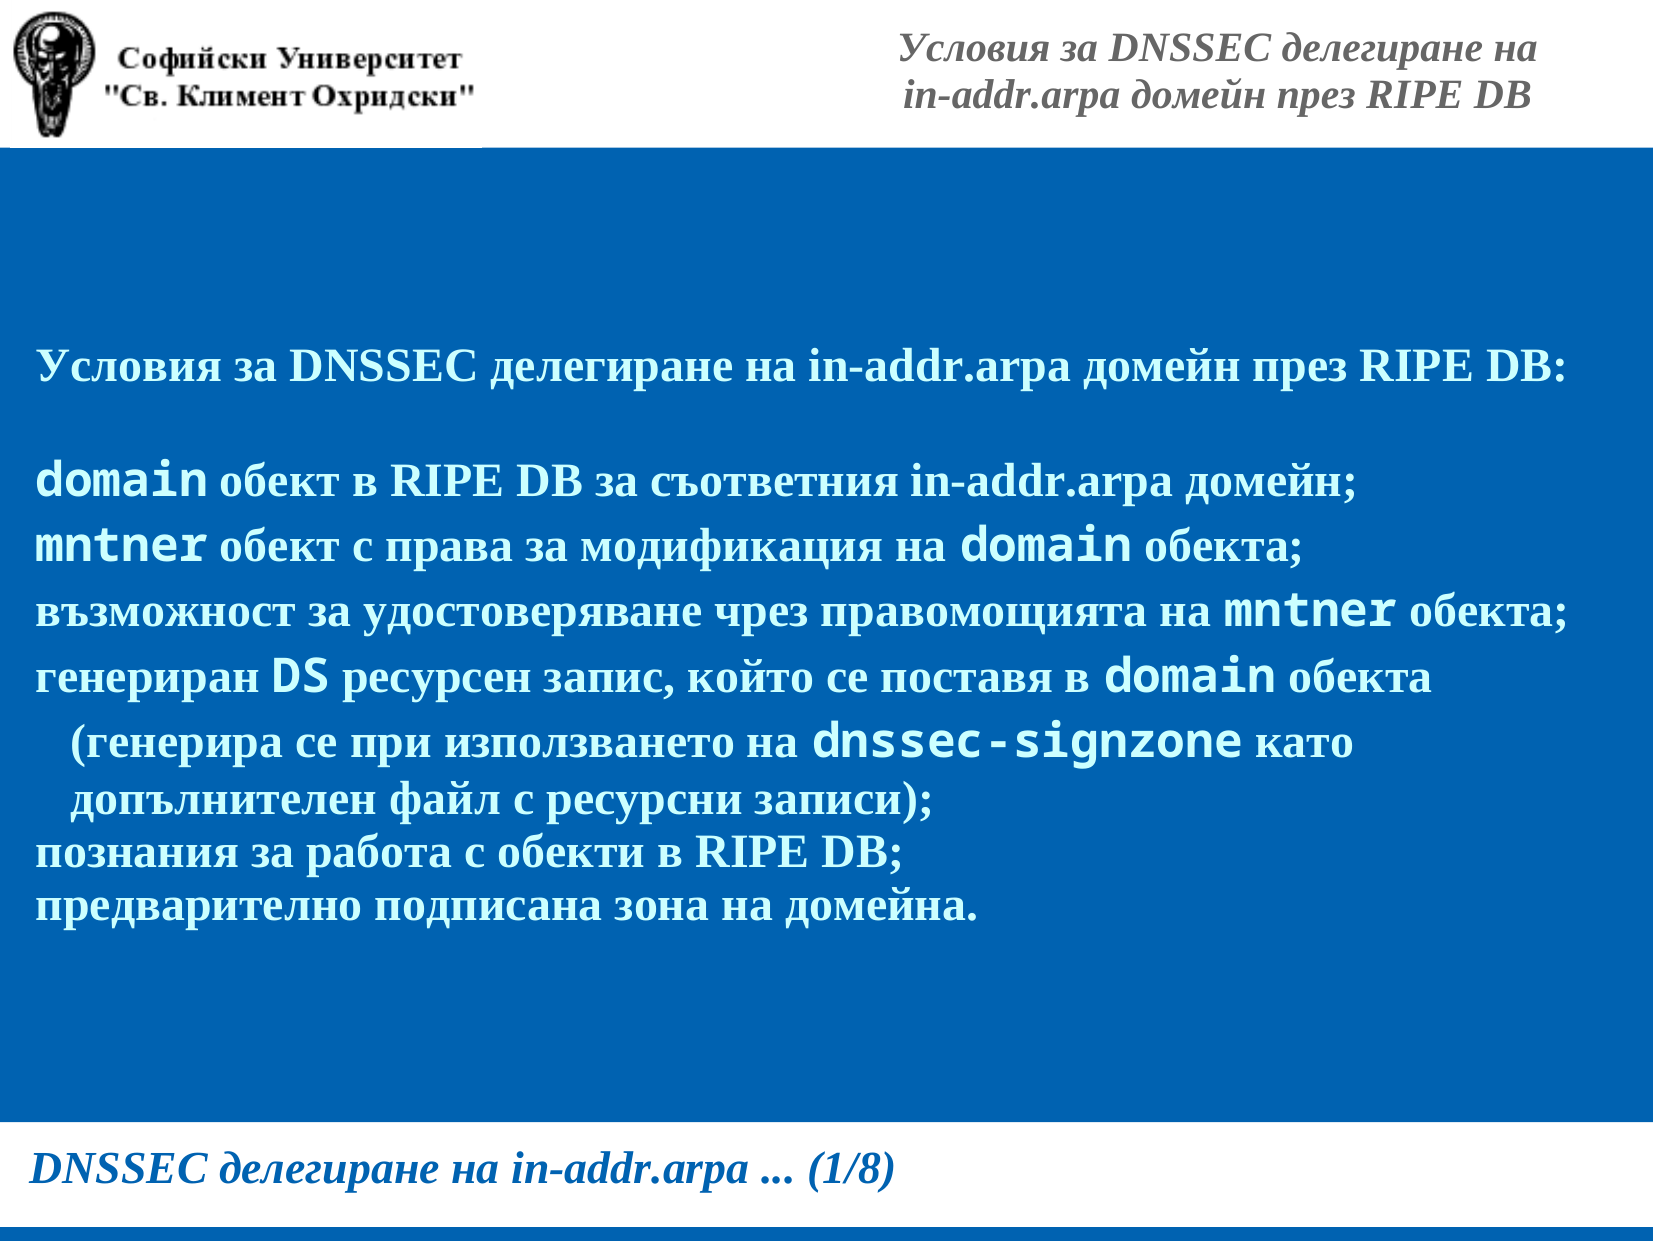

# Условия за DNSSEC делегиране на in-addr.arpa домейн през RIPE DB
Условия за DNSSEC делегиране на in-addr.arpa домейн през RIPE DB:
domain обект в RIPE DB за съответния in-addr.arpa домейн;
mntner обект с права за модификация на domain обекта;
възможност за удостоверяване чрез правомощията на mntner обекта;
генериран DS ресурсен запис, който се поставя в domain обекта (генерира се при използването на dnssec-signzone като допълнителен файл с ресурсни записи);
познания за работа с обекти в RIPE DB;
предварително подписана зона на домейна.
DNSSEC делегиране на in-addr.arpa ... (1/8)